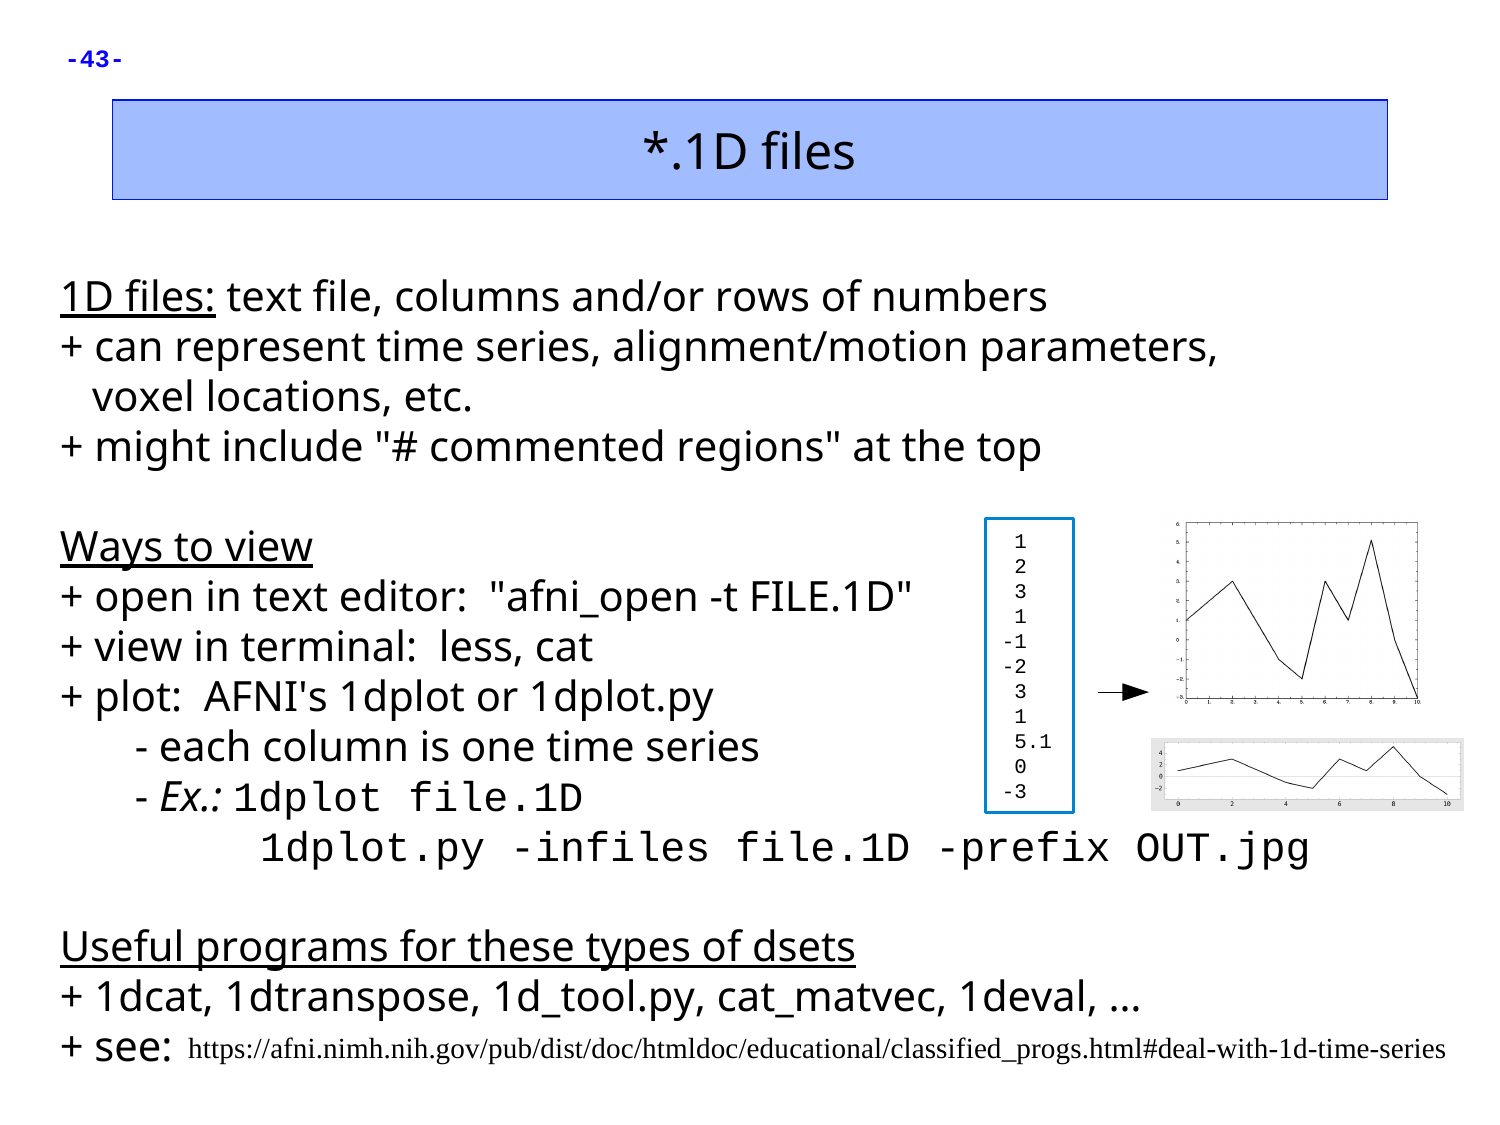

*.1D files
1D files: text file, columns and/or rows of numbers
+ can represent time series, alignment/motion parameters,
 voxel locations, etc.
+ might include "# commented regions" at the top
Ways to view
+ open in text editor: "afni_open -t FILE.1D"
+ view in terminal: less, cat
+ plot: AFNI's 1dplot or 1dplot.py
	- each column is one time series
	- Ex.: 1dplot file.1D
	 1dplot.py -infiles file.1D -prefix OUT.jpg
Useful programs for these types of dsets
+ 1dcat, 1dtranspose, 1d_tool.py, cat_matvec, 1deval, …
+ see:
 1
 2
 3
 1
-1
-2
 3
 1
 5.1
 0
-3
https://afni.nimh.nih.gov/pub/dist/doc/htmldoc/educational/classified_progs.html#deal-with-1d-time-series